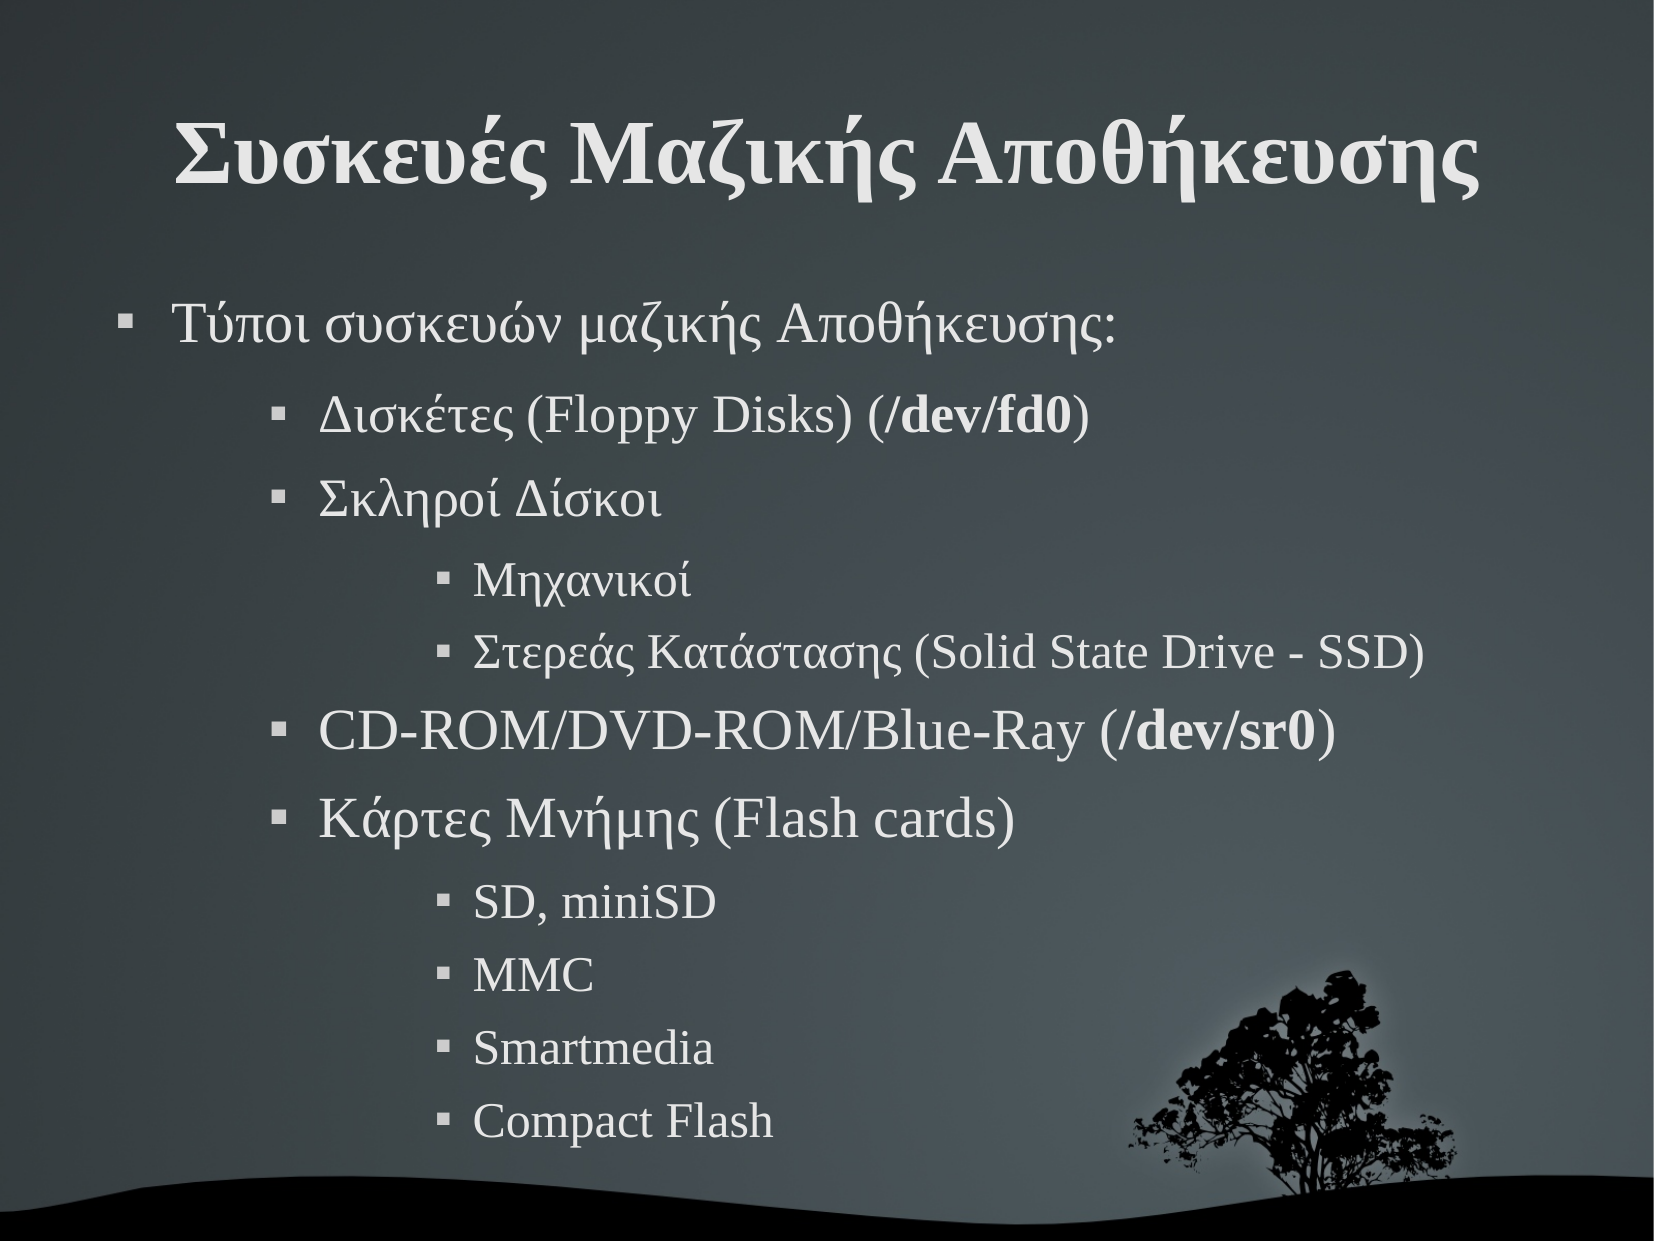

# Συσκευές Μαζικής Αποθήκευσης
Τύποι συσκευών μαζικής Αποθήκευσης:
Δισκέτες (Floppy Disks) (/dev/fd0)
Σκληροί Δίσκοι
Μηχανικοί
Στερεάς Κατάστασης (Solid State Drive - SSD)
CD-ROM/DVD-ROM/Blue-Ray (/dev/sr0)
Κάρτες Μνήμης (Flash cards)
SD, miniSD
MMC
Smartmedia
Compact Flash